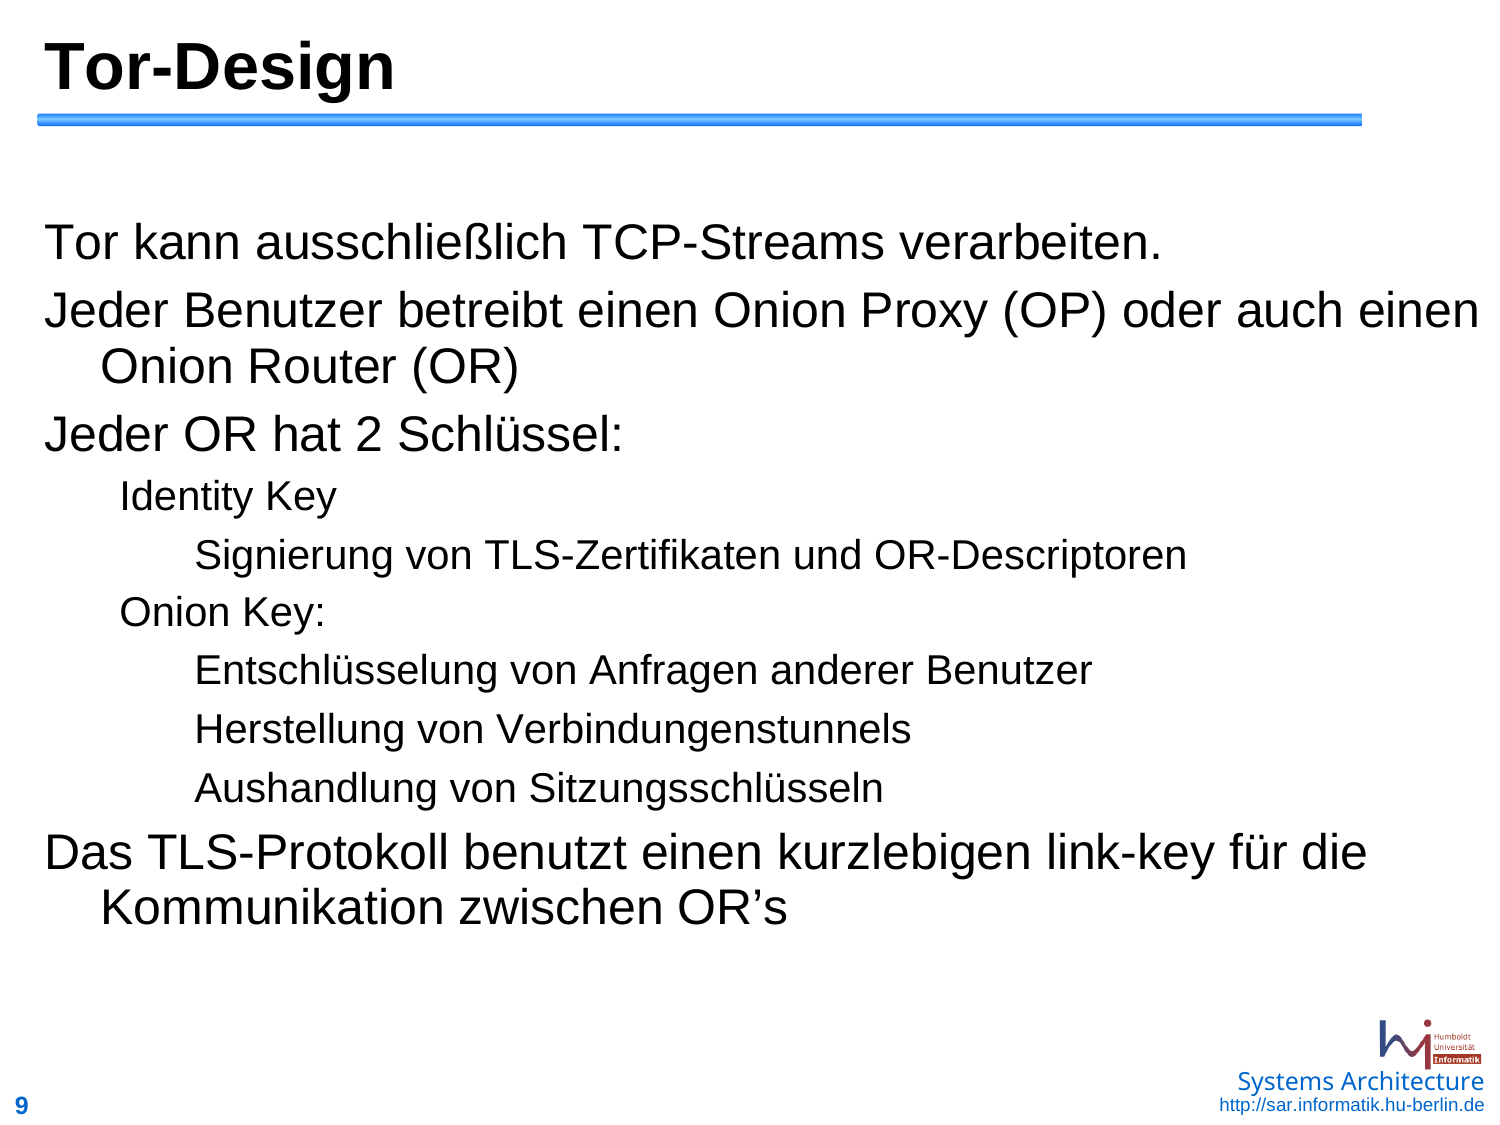

# Tor-Design
Tor kann ausschließlich TCP-Streams verarbeiten.
Jeder Benutzer betreibt einen Onion Proxy (OP) oder auch einen Onion Router (OR)
Jeder OR hat 2 Schlüssel:
Identity Key
Signierung von TLS-Zertifikaten und OR-Descriptoren
Onion Key:
Entschlüsselung von Anfragen anderer Benutzer
Herstellung von Verbindungenstunnels
Aushandlung von Sitzungsschlüsseln
Das TLS-Protokoll benutzt einen kurzlebigen link-key für die Kommunikation zwischen OR’s